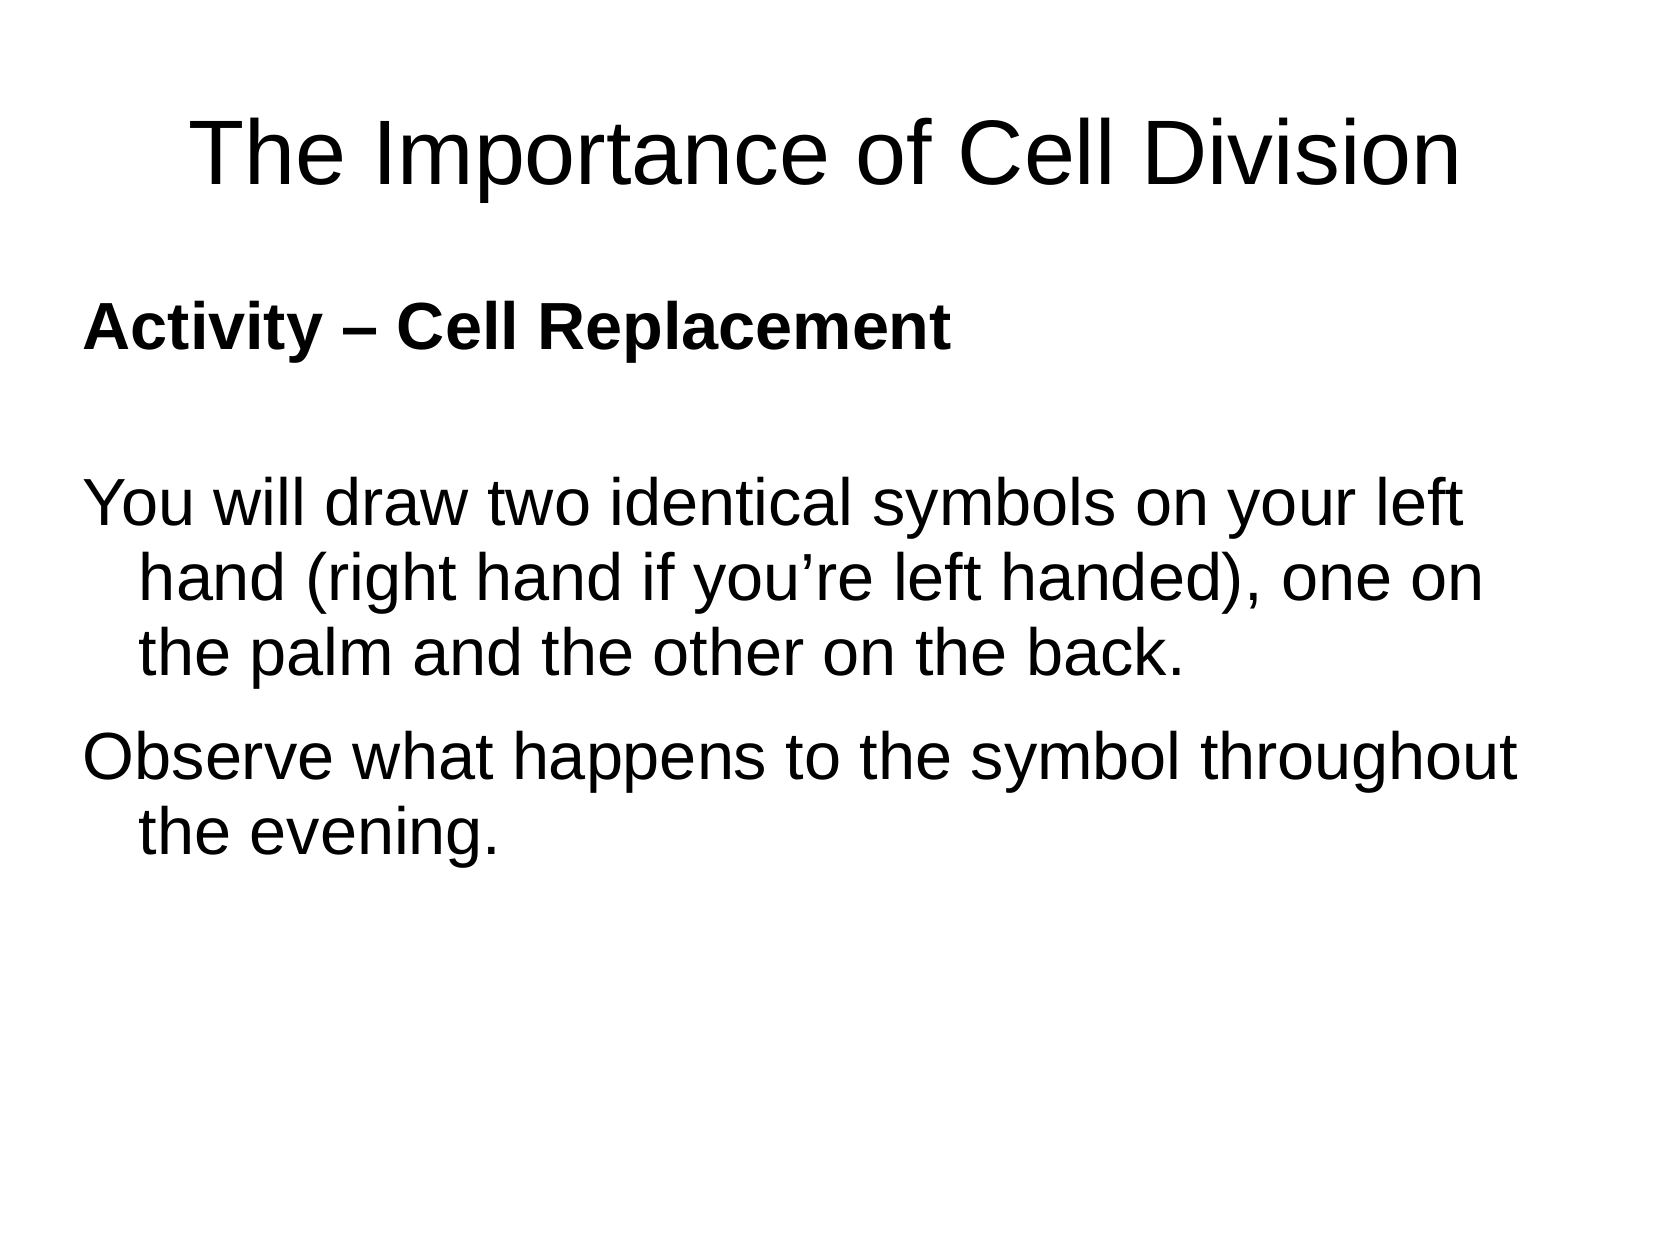

# The Importance of Cell Division
Activity – Cell Replacement
You will draw two identical symbols on your left hand (right hand if you’re left handed), one on the palm and the other on the back.
Observe what happens to the symbol throughout the evening.